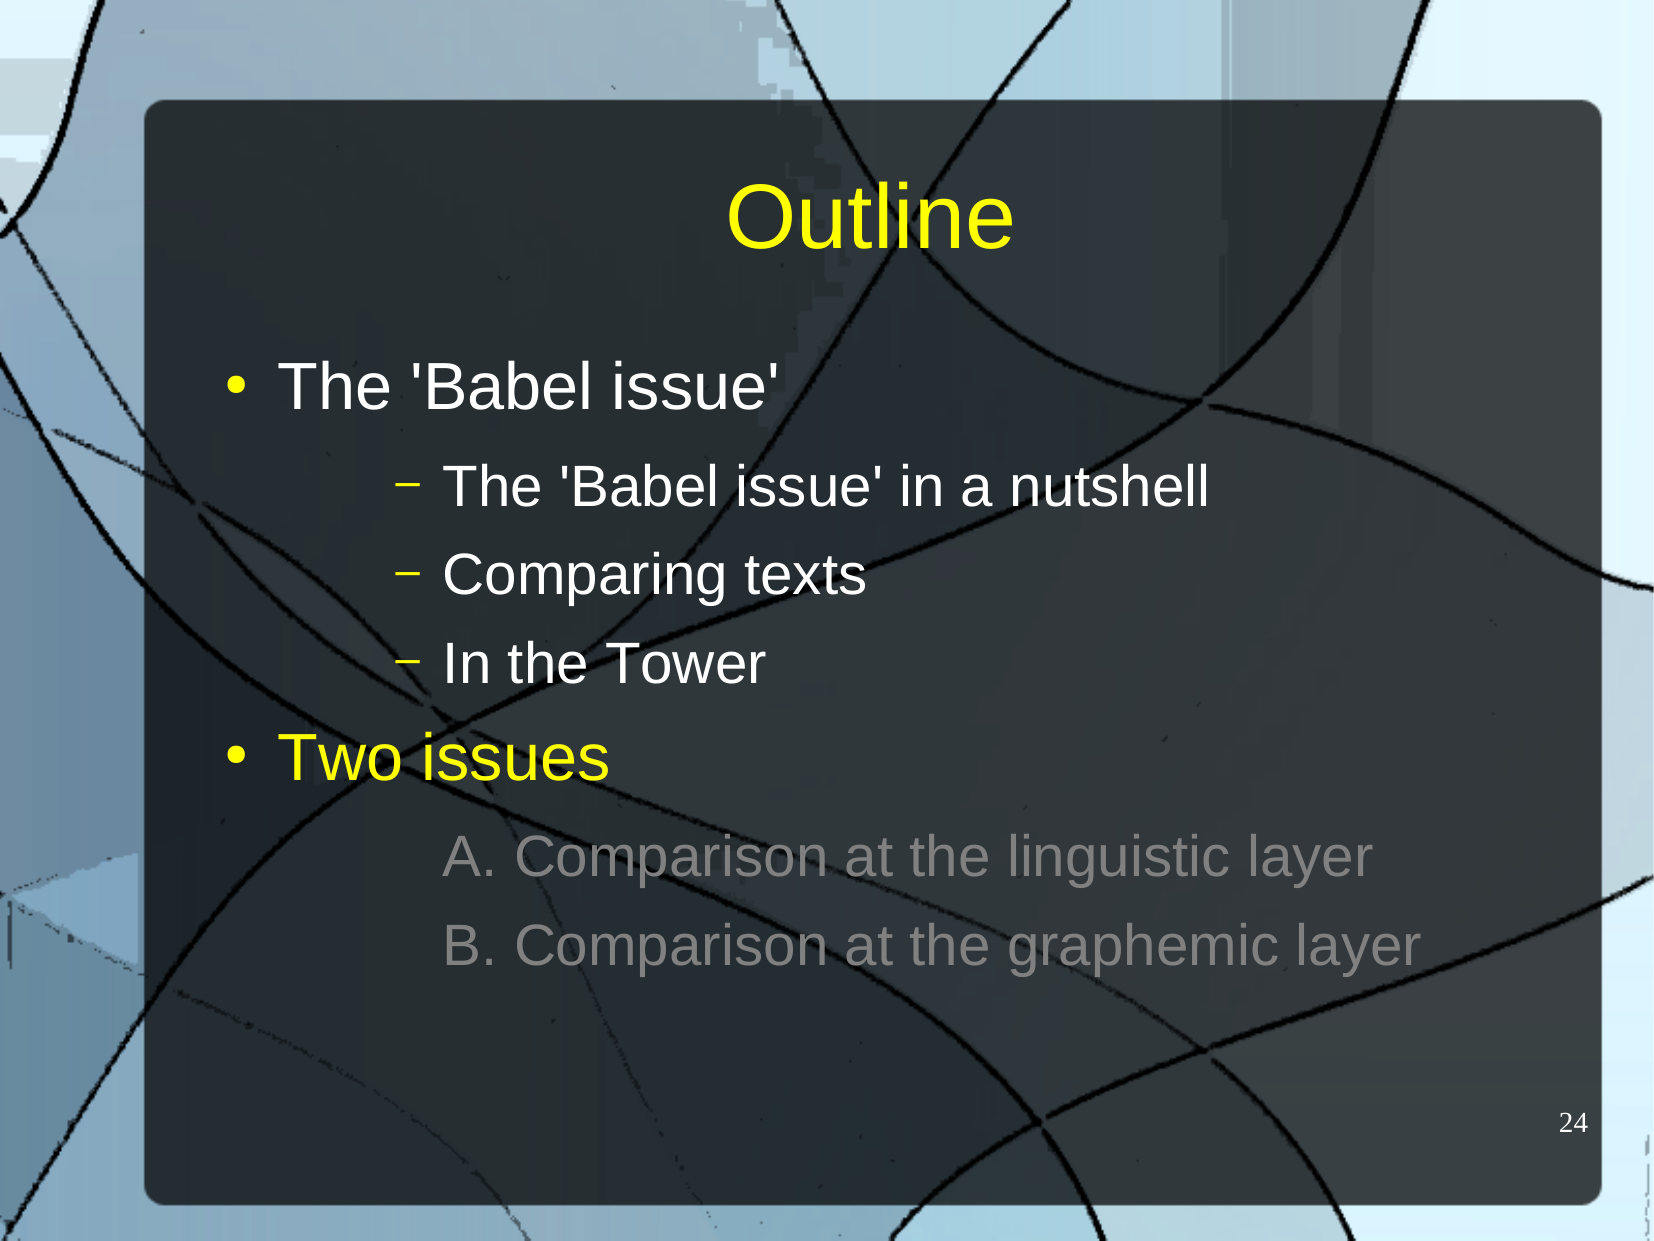

# Outline
The 'Babel issue'
The 'Babel issue' in a nutshell
Comparing texts
In the Tower
Two issues
A. Comparison at the linguistic layer
B. Comparison at the graphemic layer
24